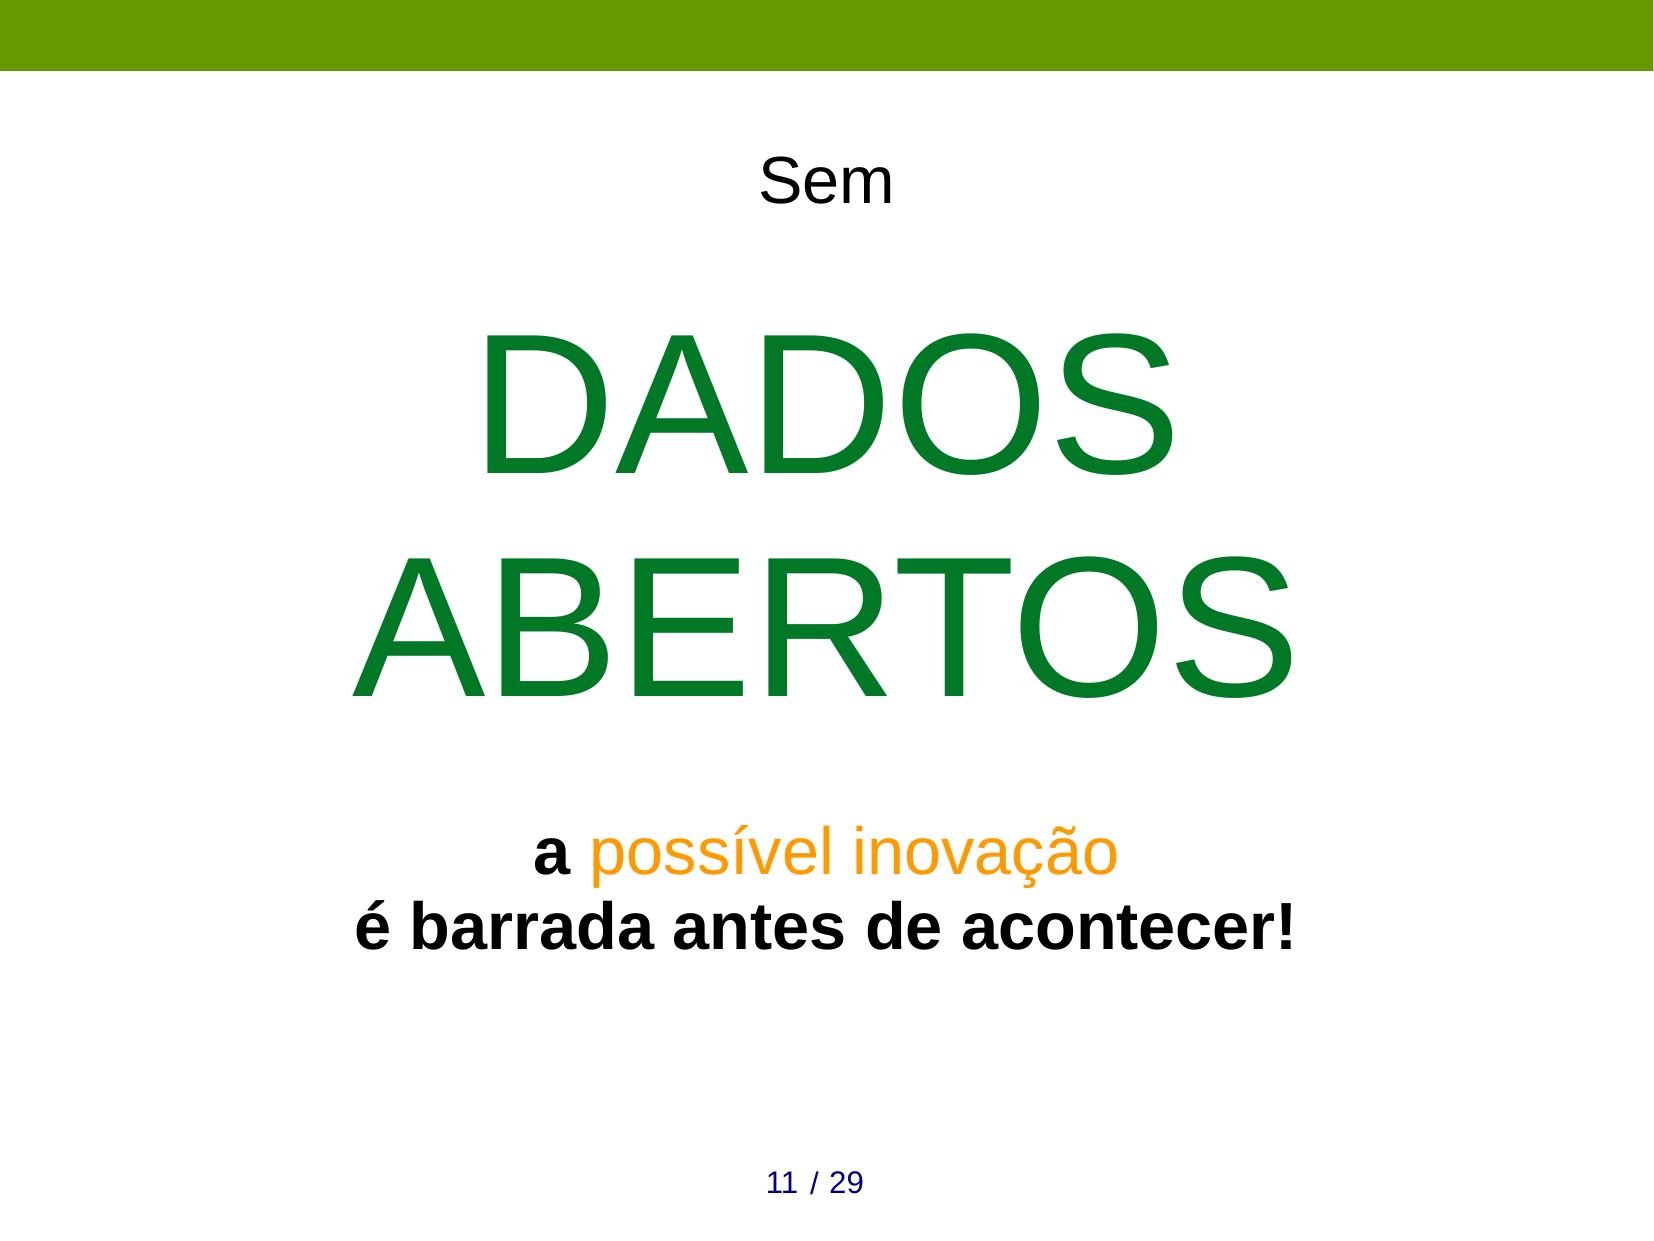

# Sem
DADOS ABERTOS
a possível inovação
é barrada antes de acontecer!
/
29